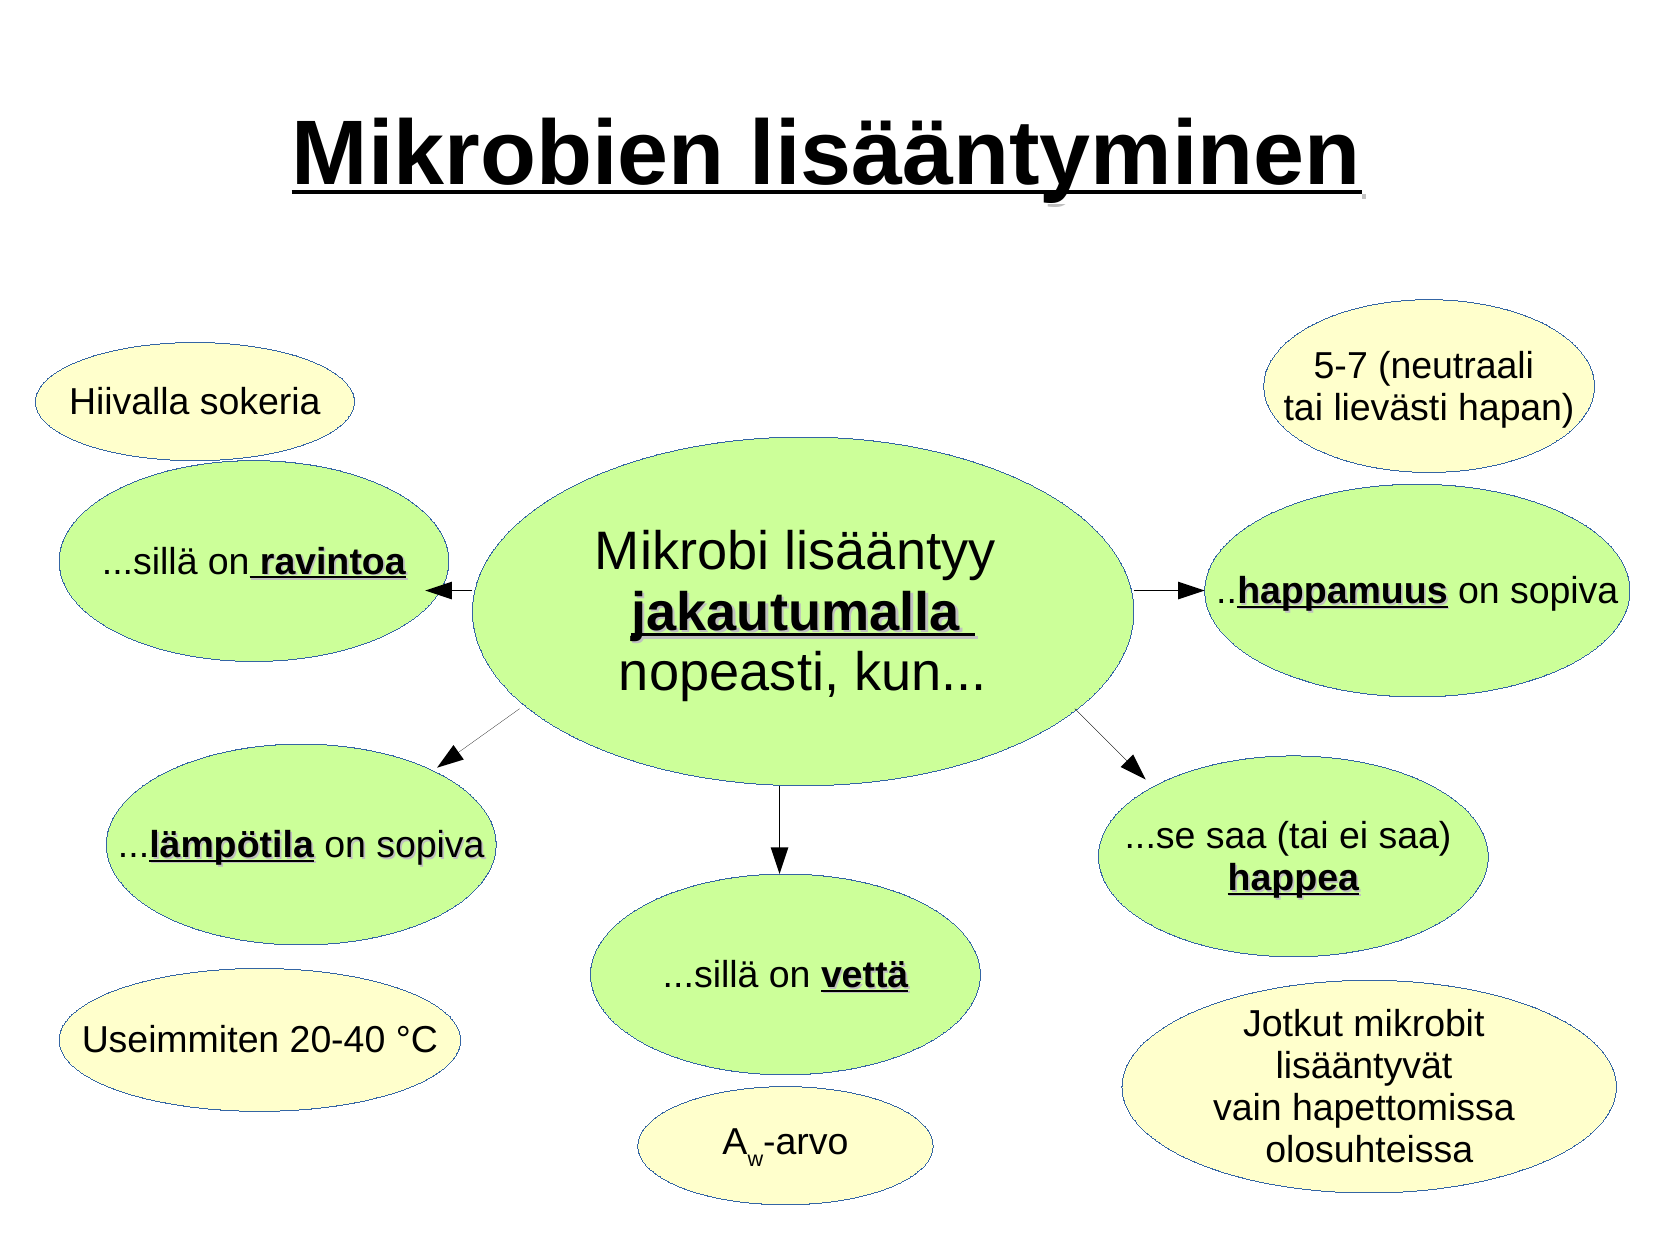

# Mikrobien lisääntyminen
5-7 (neutraali
tai lievästi hapan)
Hiivalla sokeria
Mikrobi lisääntyy
jakautumalla
nopeasti, kun...
...sillä on ravintoa
..happamuus on sopiva
...lämpötila on sopiva
...se saa (tai ei saa)
happea
...sillä on vettä
Useimmiten 20-40 °C
Jotkut mikrobit
lisääntyvät
vain hapettomissa
olosuhteissa
Aw-arvo